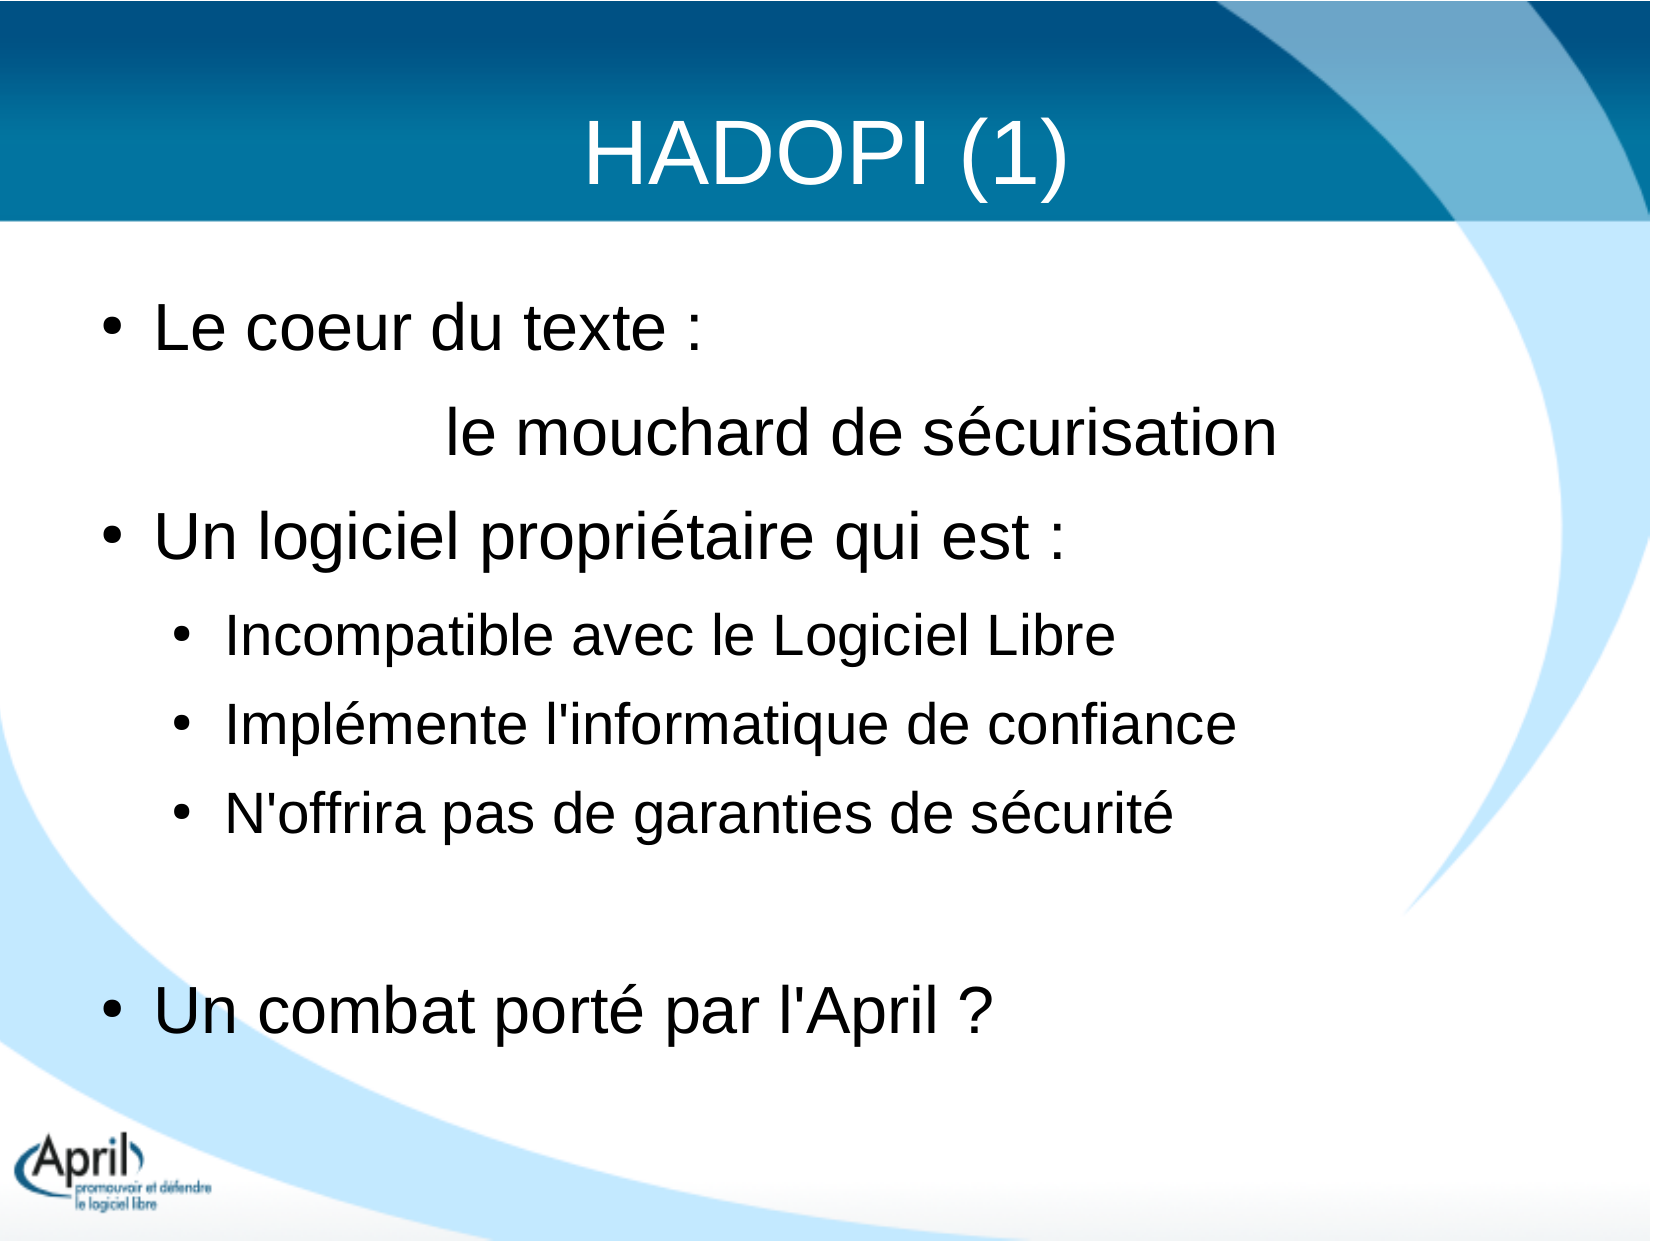

# HADOPI (1)
Le coeur du texte :
le mouchard de sécurisation
Un logiciel propriétaire qui est :
Incompatible avec le Logiciel Libre
Implémente l'informatique de confiance
N'offrira pas de garanties de sécurité
Un combat porté par l'April ?